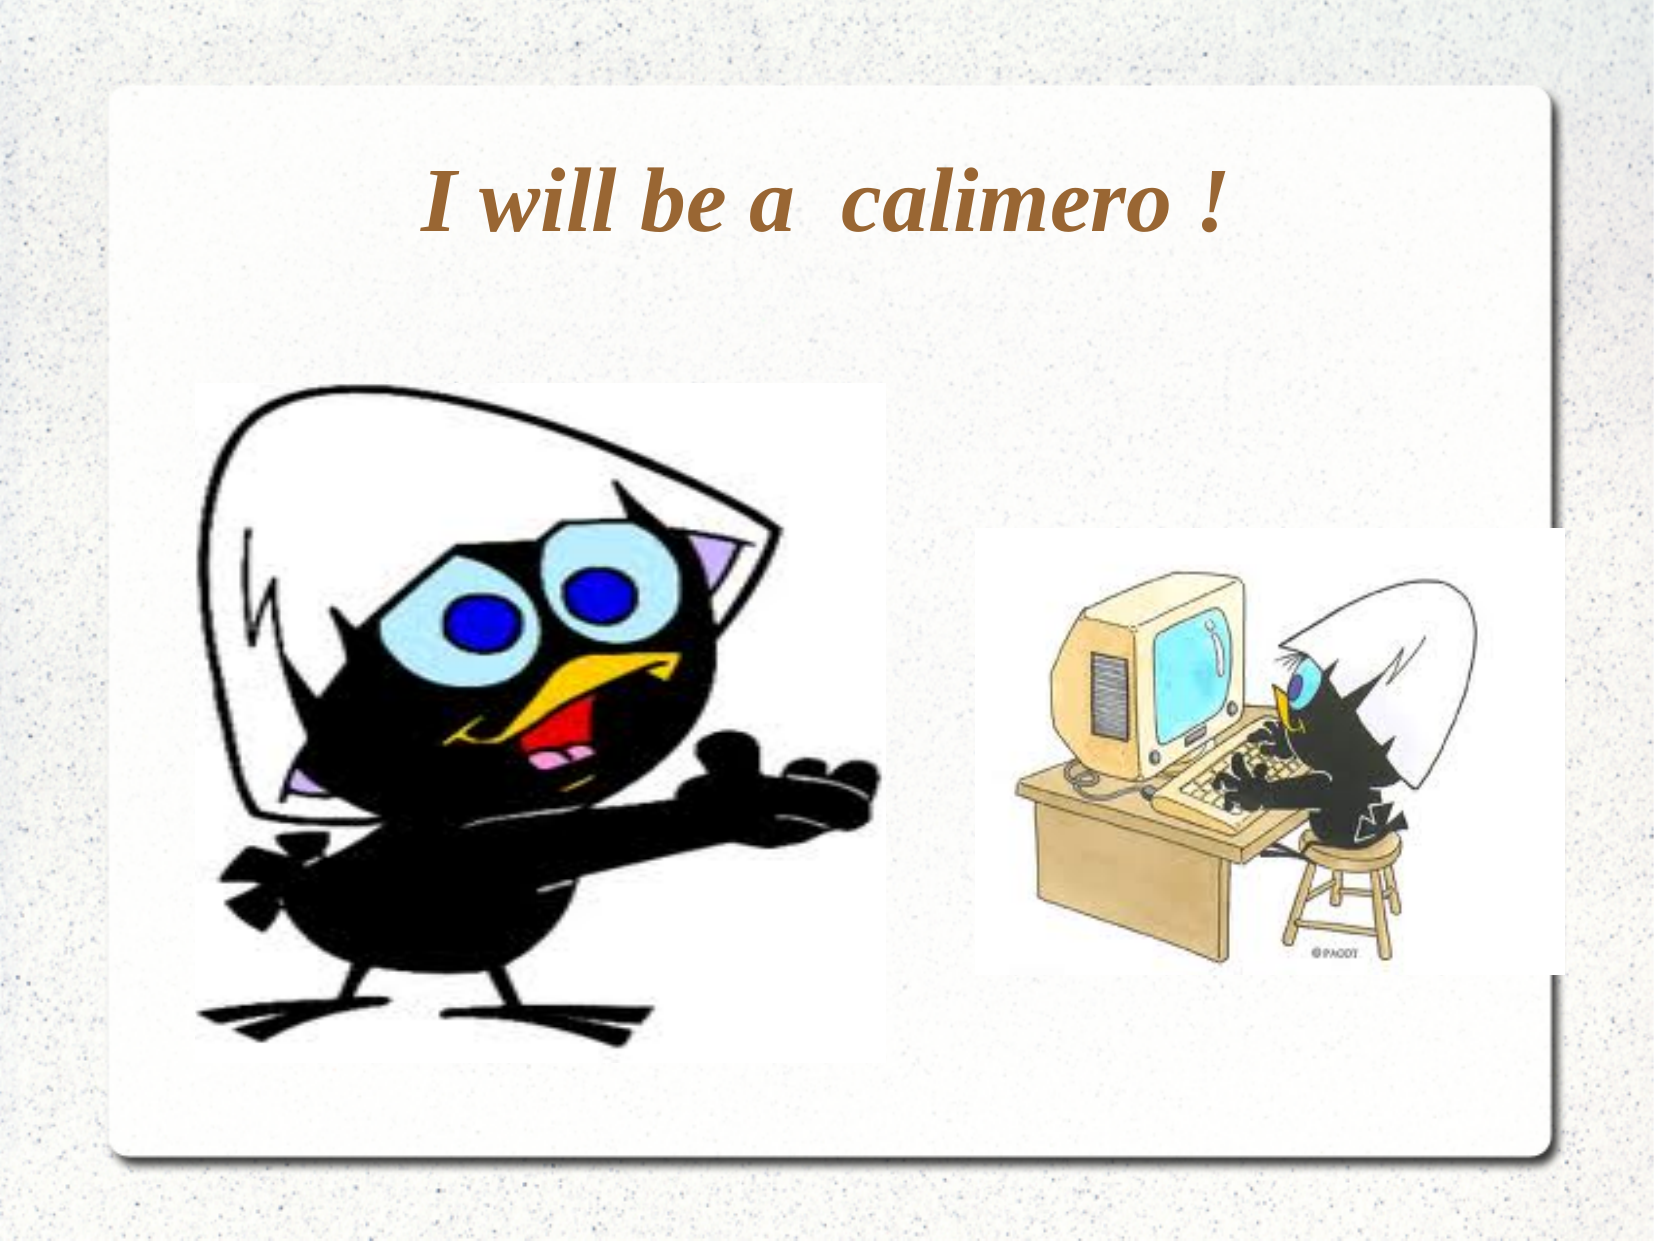

# I will be a calimero !